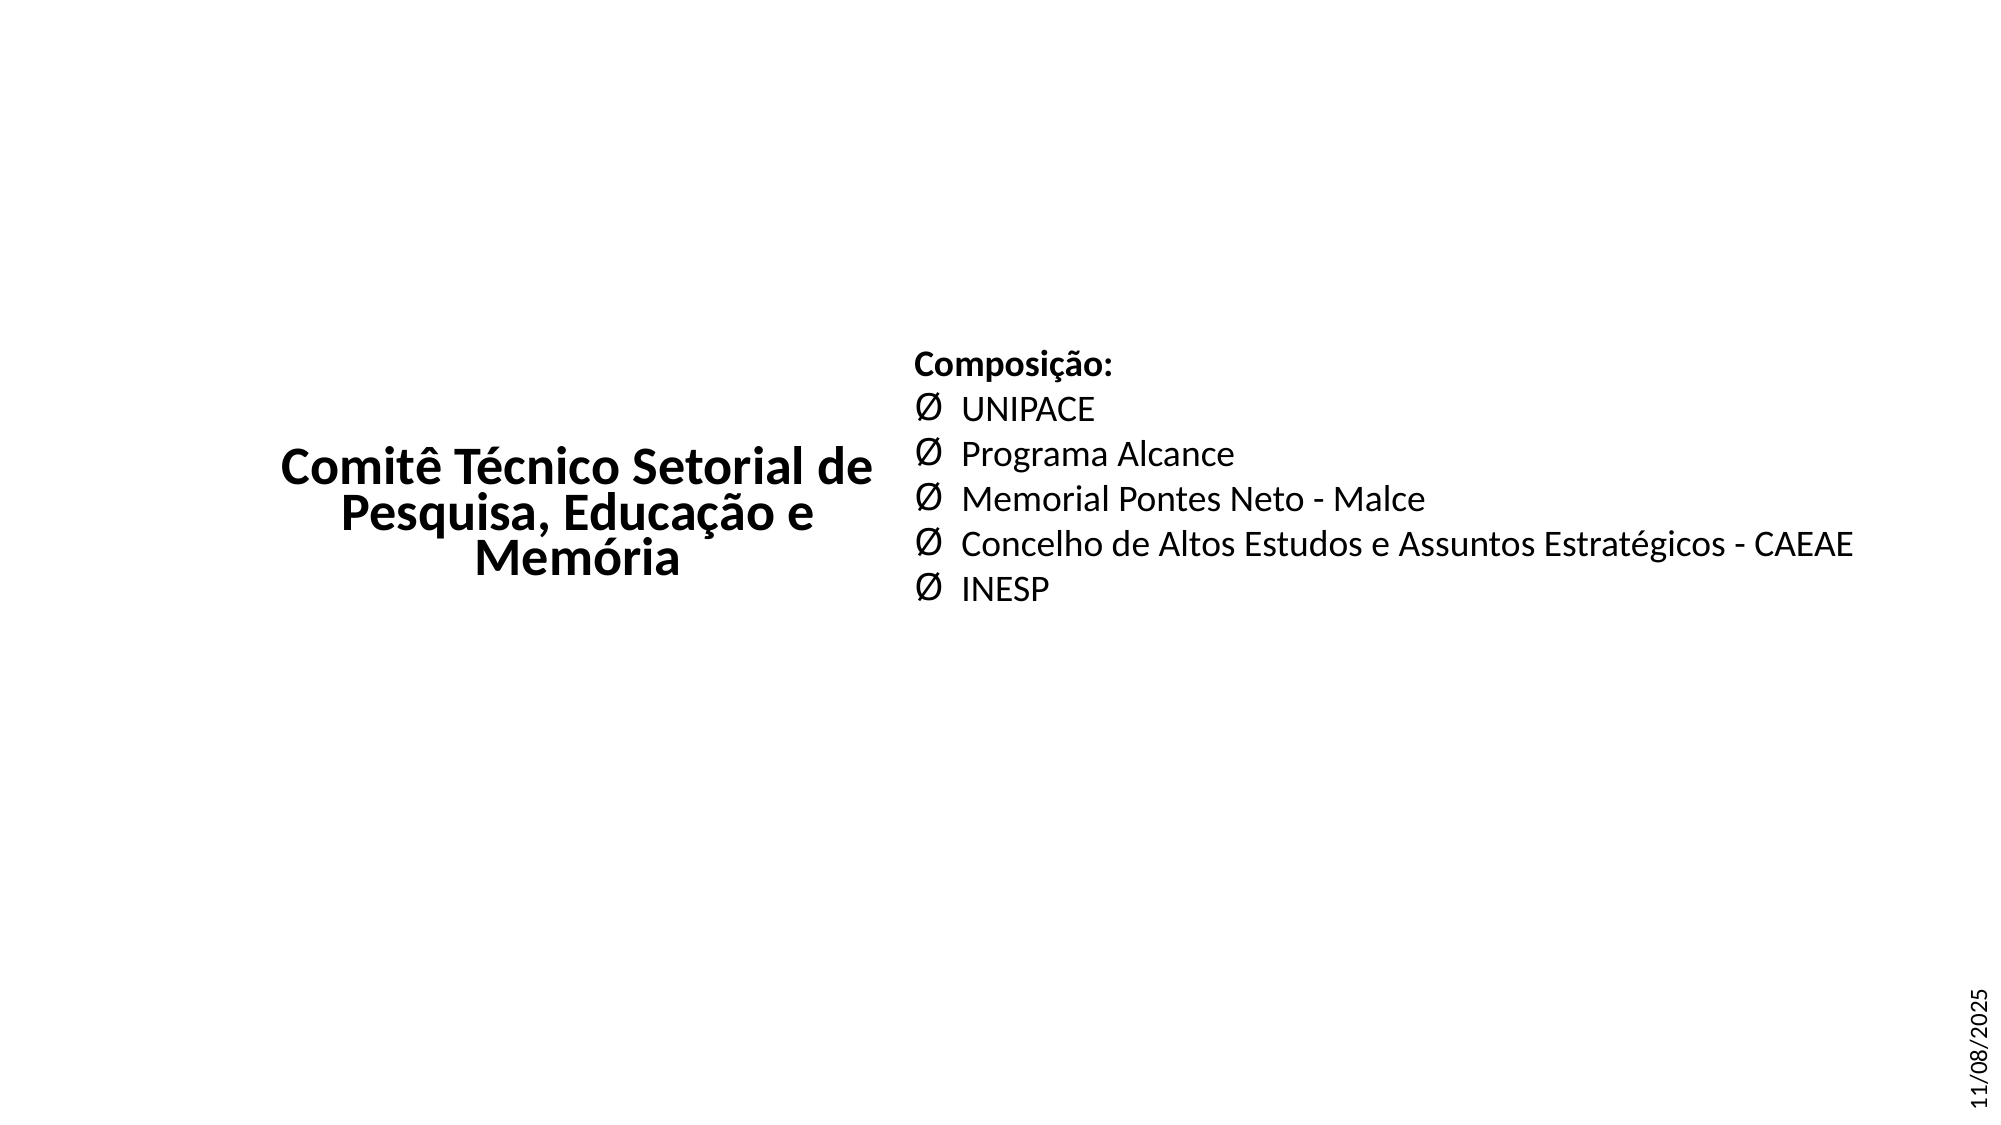

Composição:
UNIPACE
Programa Alcance
Memorial Pontes Neto - Malce
Concelho de Altos Estudos e Assuntos Estratégicos - CAEAE
INESP
# Comitê Técnico Setorial de Pesquisa, Educação e Memória
11/08/2025